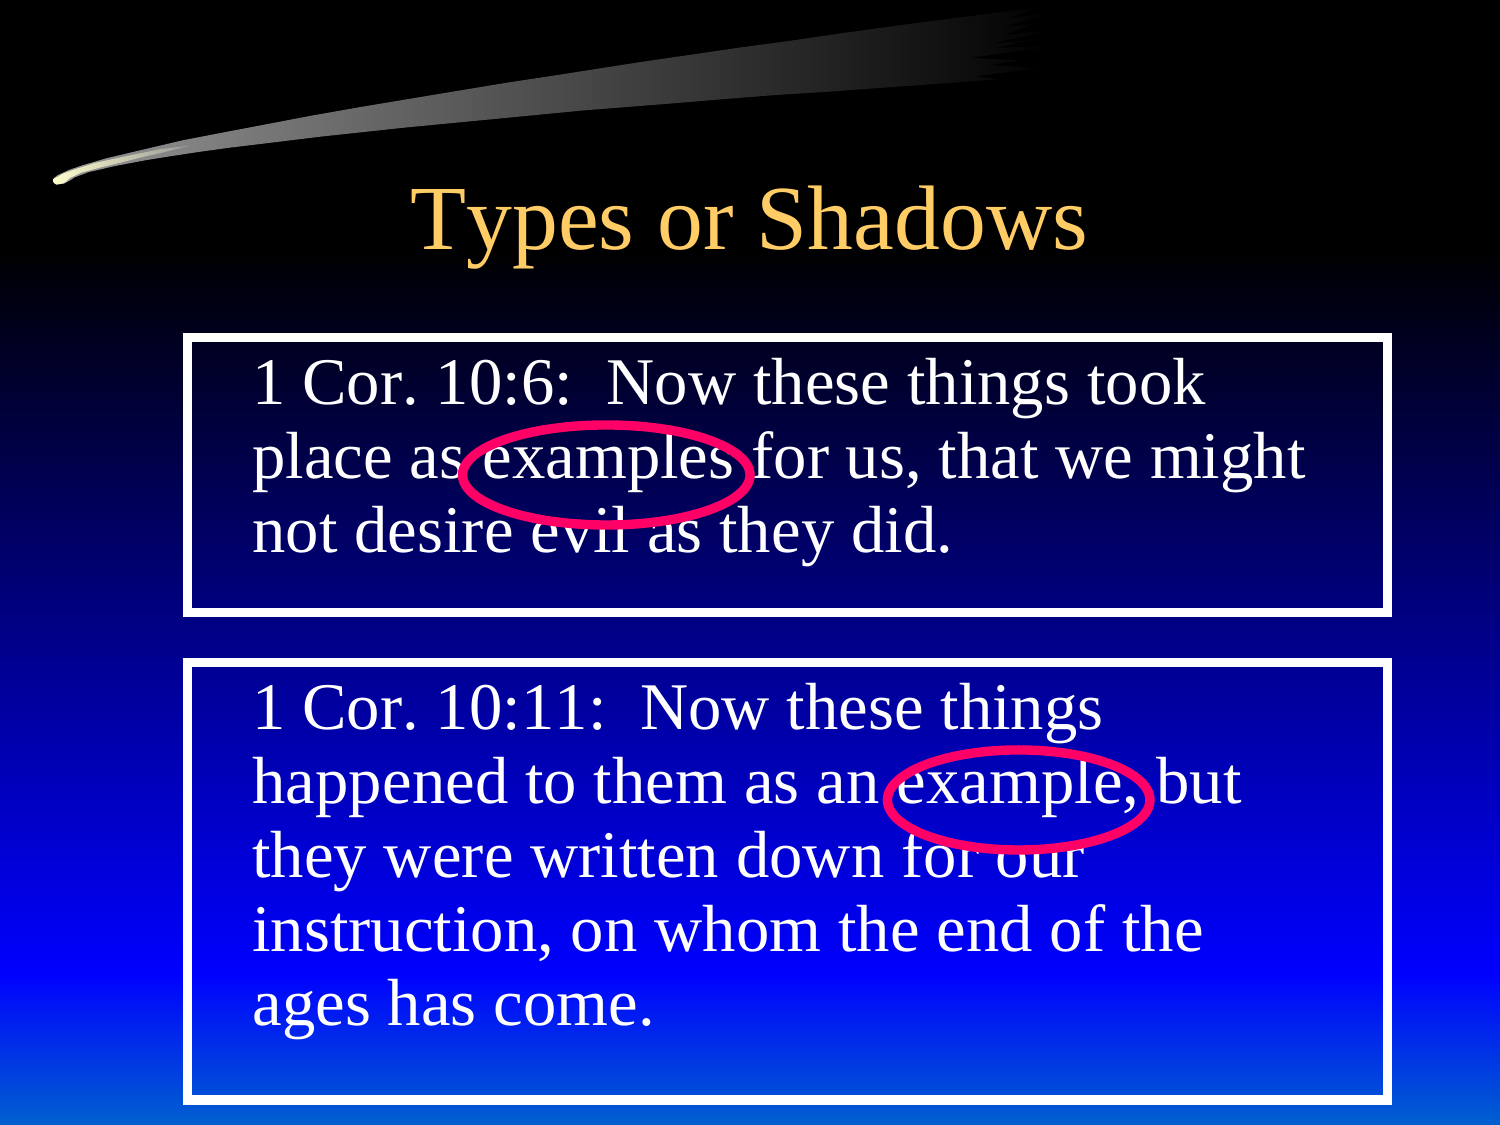

# Types or Shadows
1 Cor. 10:6: Now these things took place as examples for us, that we might not desire evil as they did.
1 Cor. 10:11: Now these things happened to them as an example, but they were written down for our instruction, on whom the end of the ages has come.